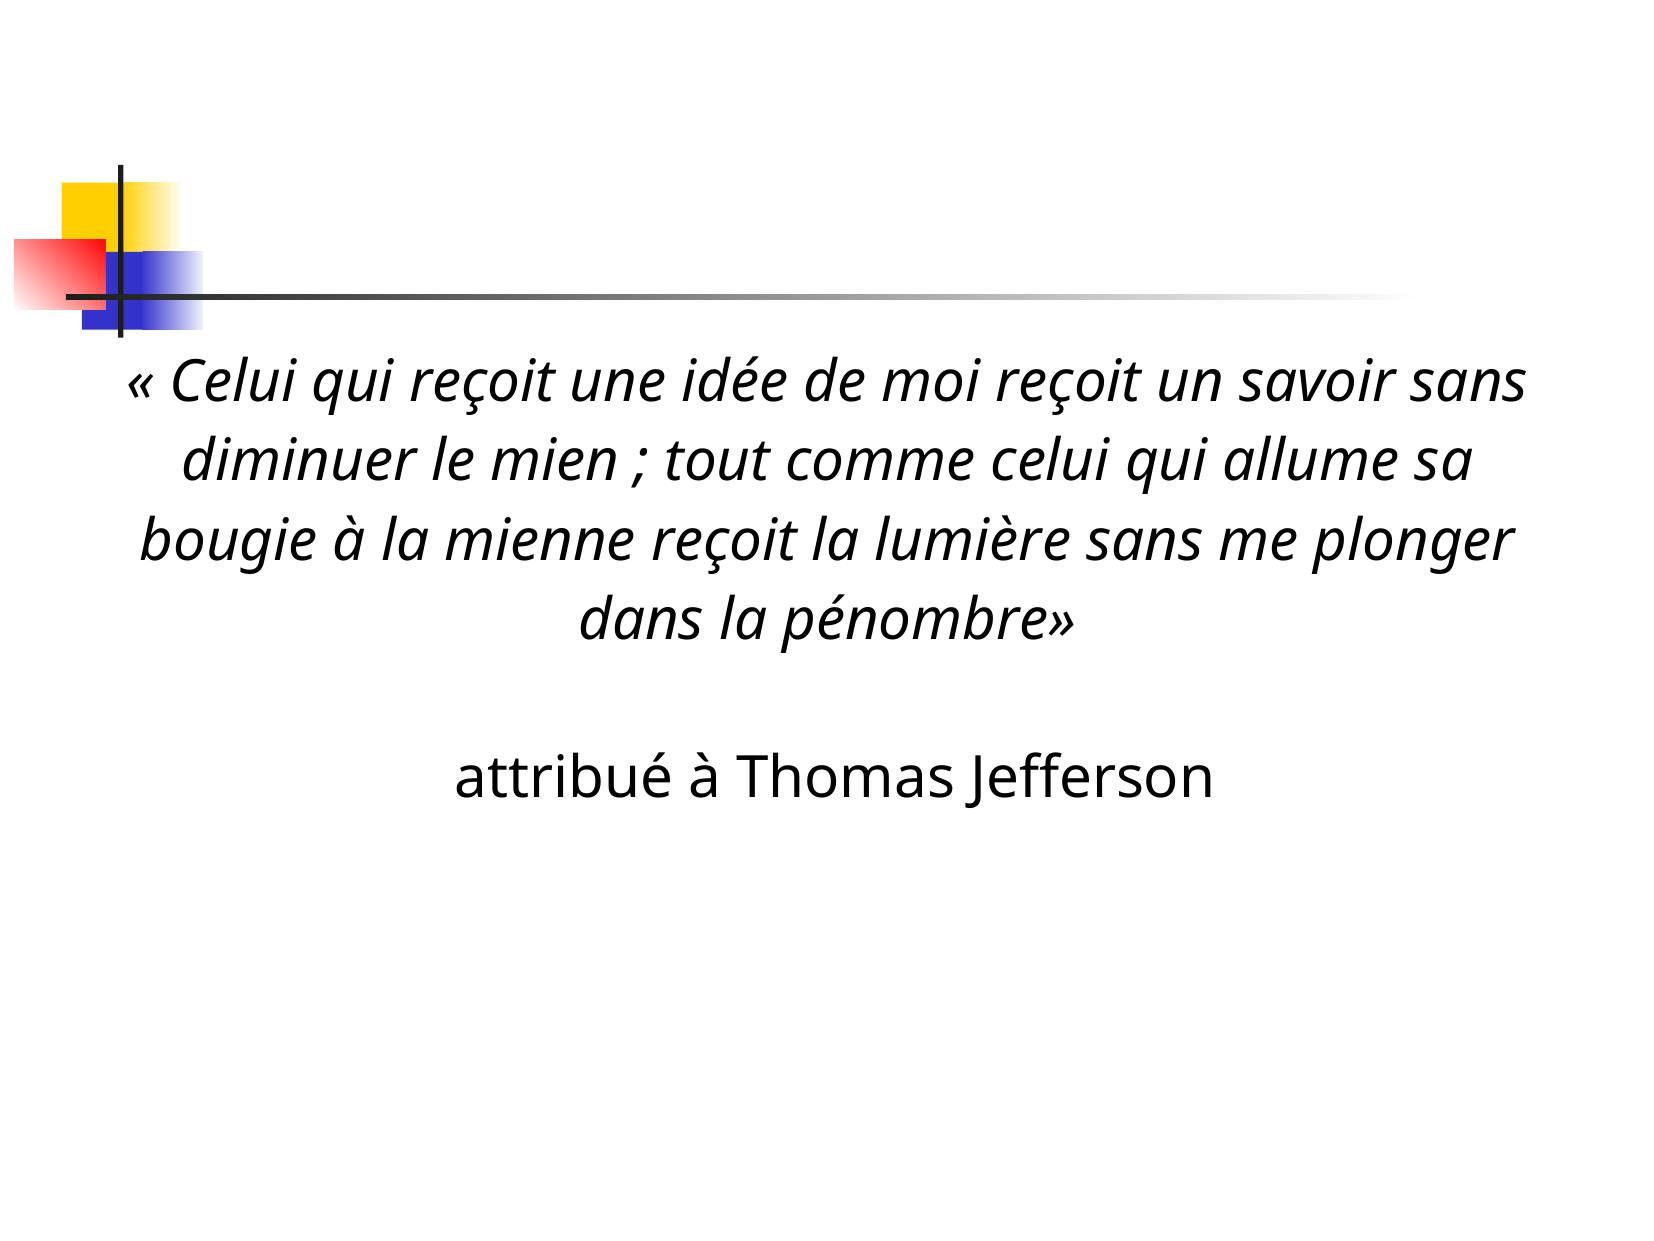

#
« Celui qui reçoit une idée de moi reçoit un savoir sans diminuer le mien ; tout comme celui qui allume sa bougie à la mienne reçoit la lumière sans me plonger dans la pénombre»
 attribué à Thomas Jefferson